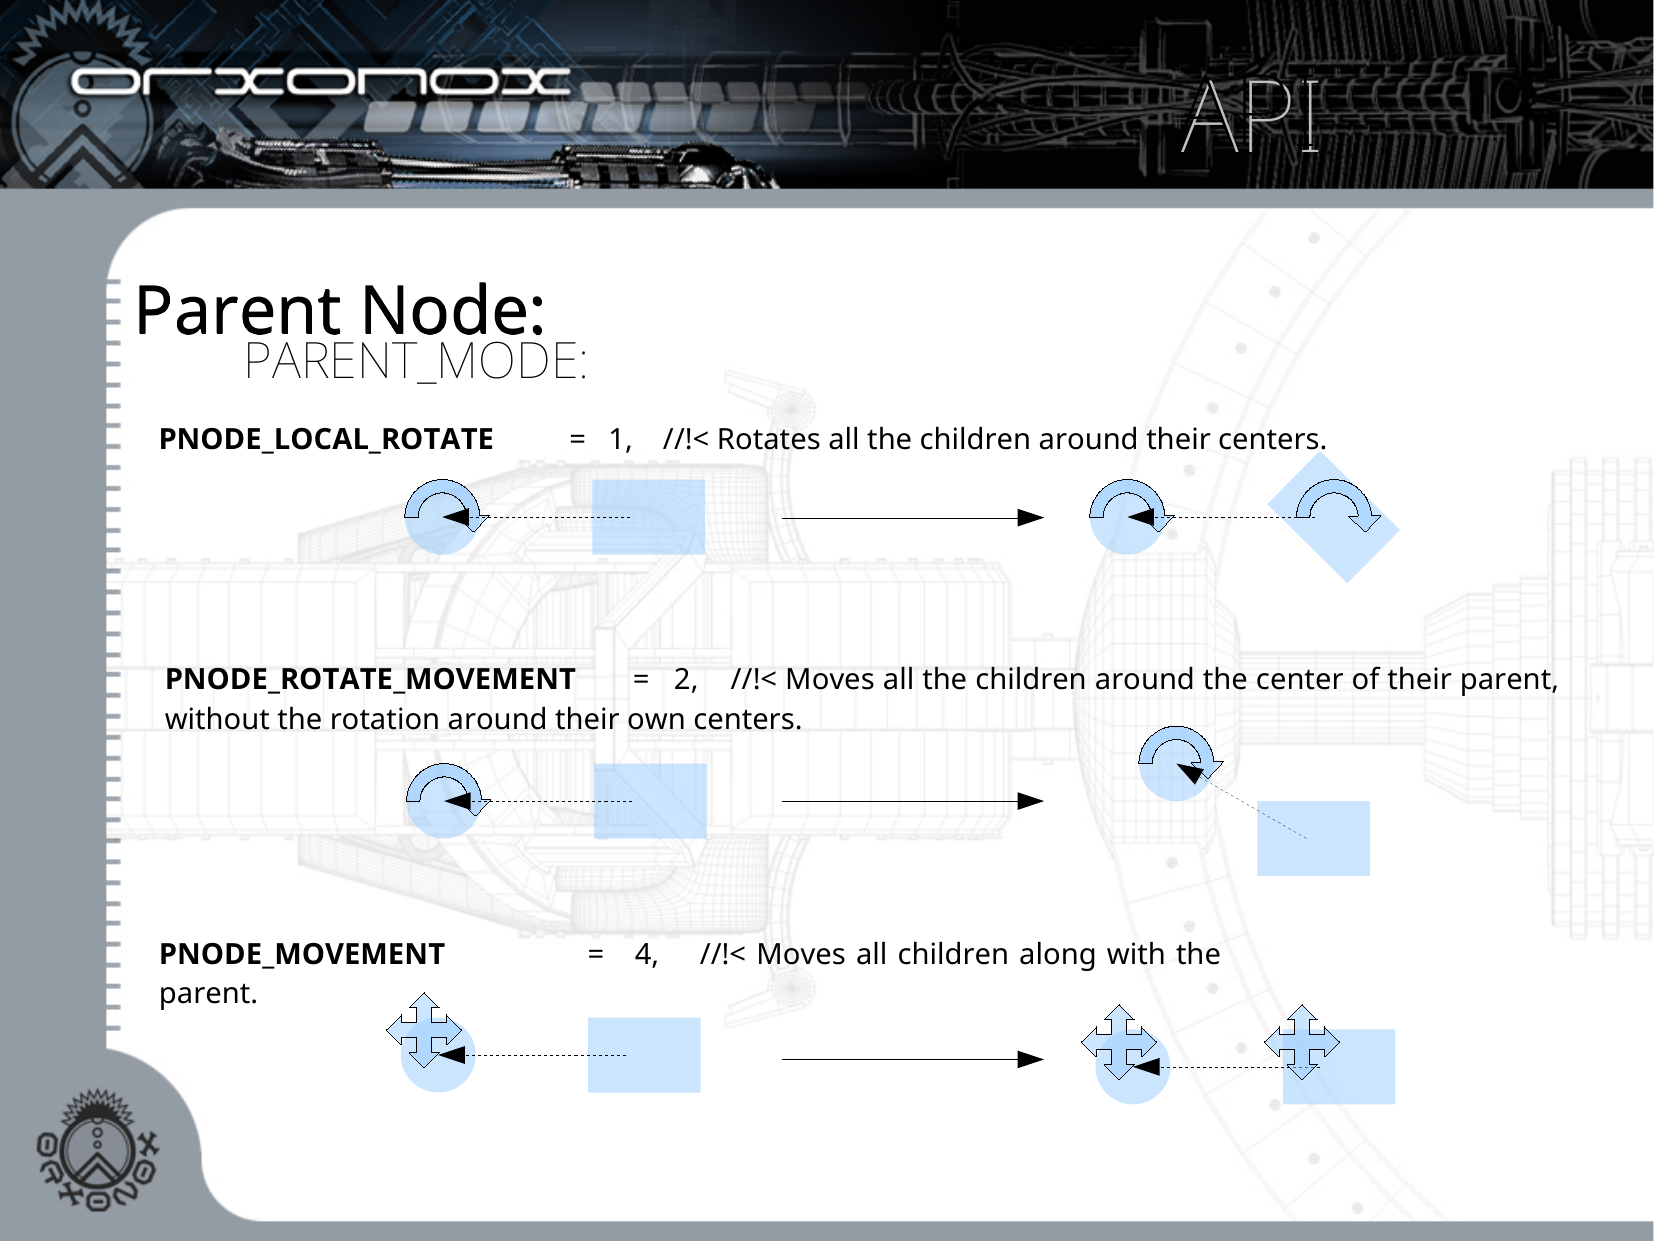

API
Parent Node:
PARENT_MODE:
 PNODE_LOCAL_ROTATE = 1, //!< Rotates all the children around their centers.
PNODE_ROTATE_MOVEMENT = 2, //!< Moves all the children around the center of their parent, without the rotation around their own centers.
PNODE_MOVEMENT = 4, //!< Moves all children along with the parent.